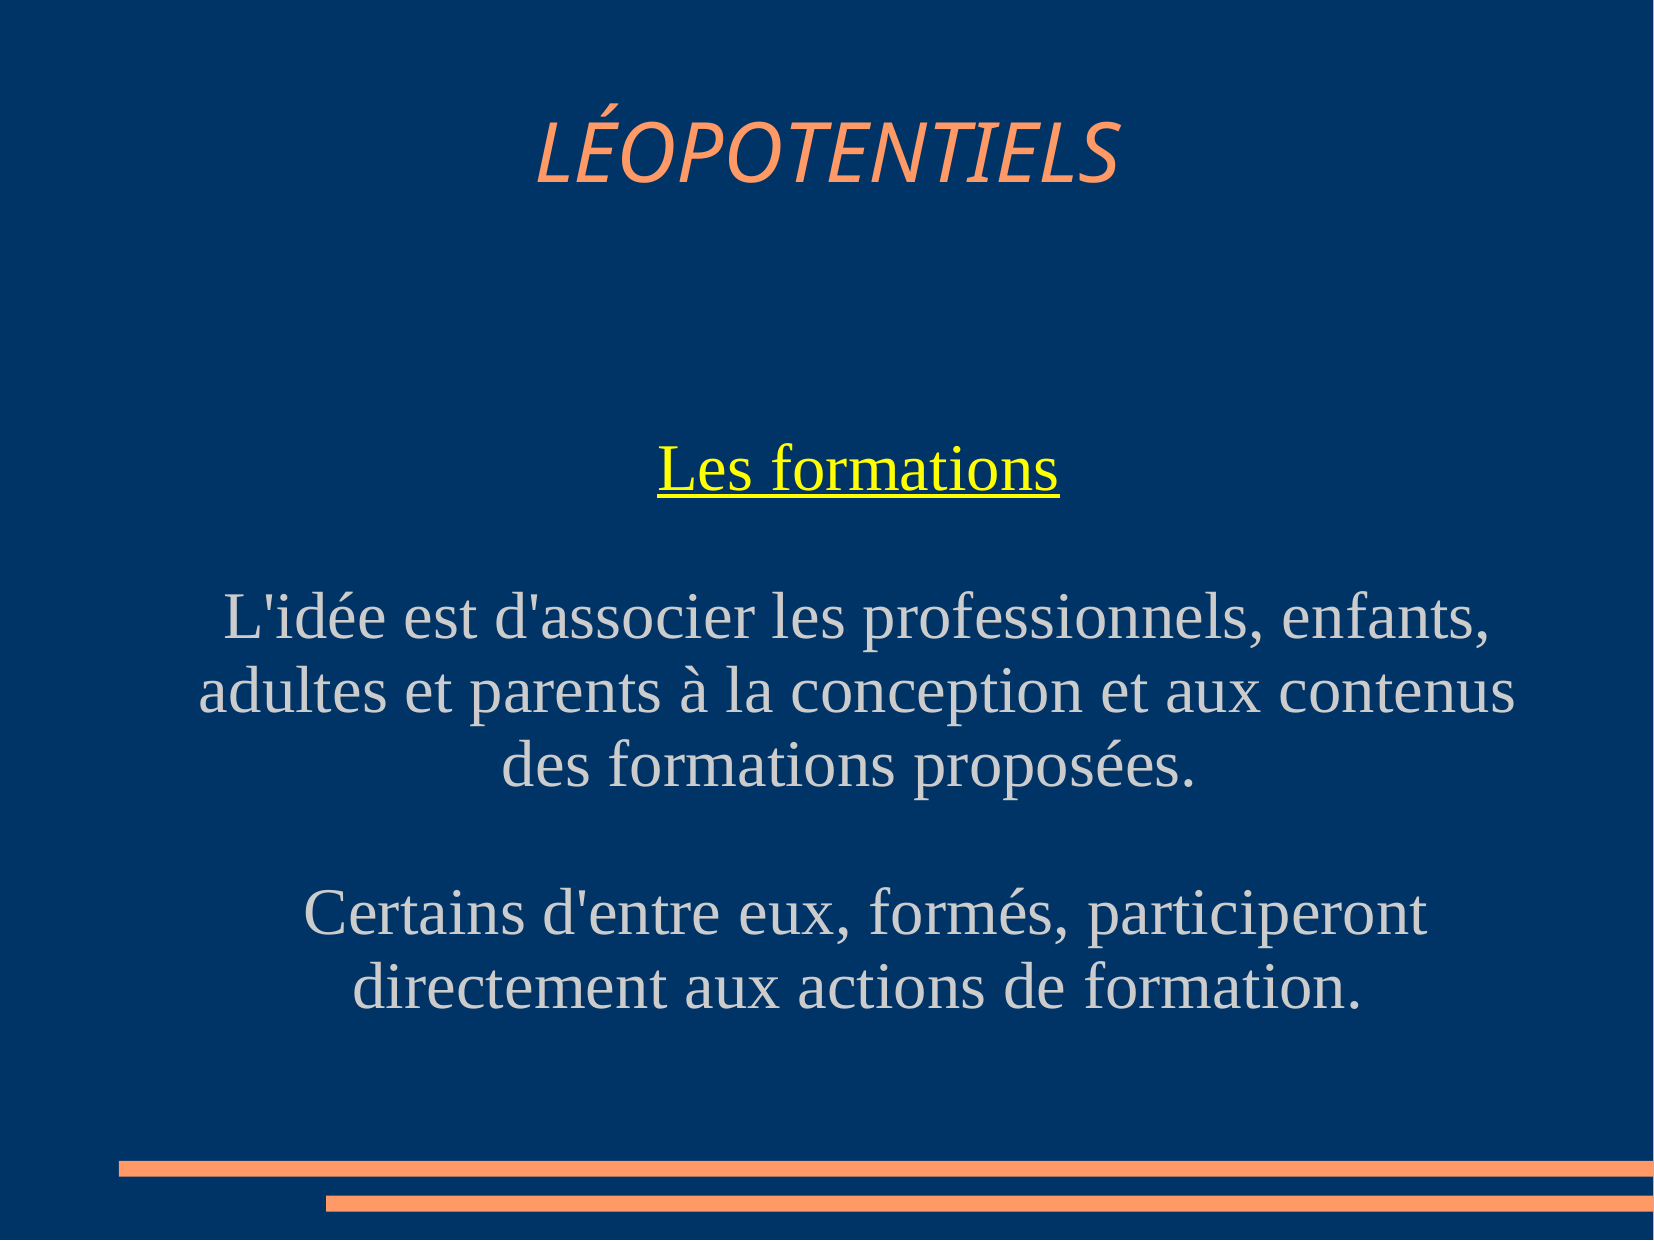

# LÉOPOTENTIELS
Les formations
L'idée est d'associer les professionnels, enfants, adultes et parents à la conception et aux contenus des formations proposées.
 Certains d'entre eux, formés, participeront directement aux actions de formation.